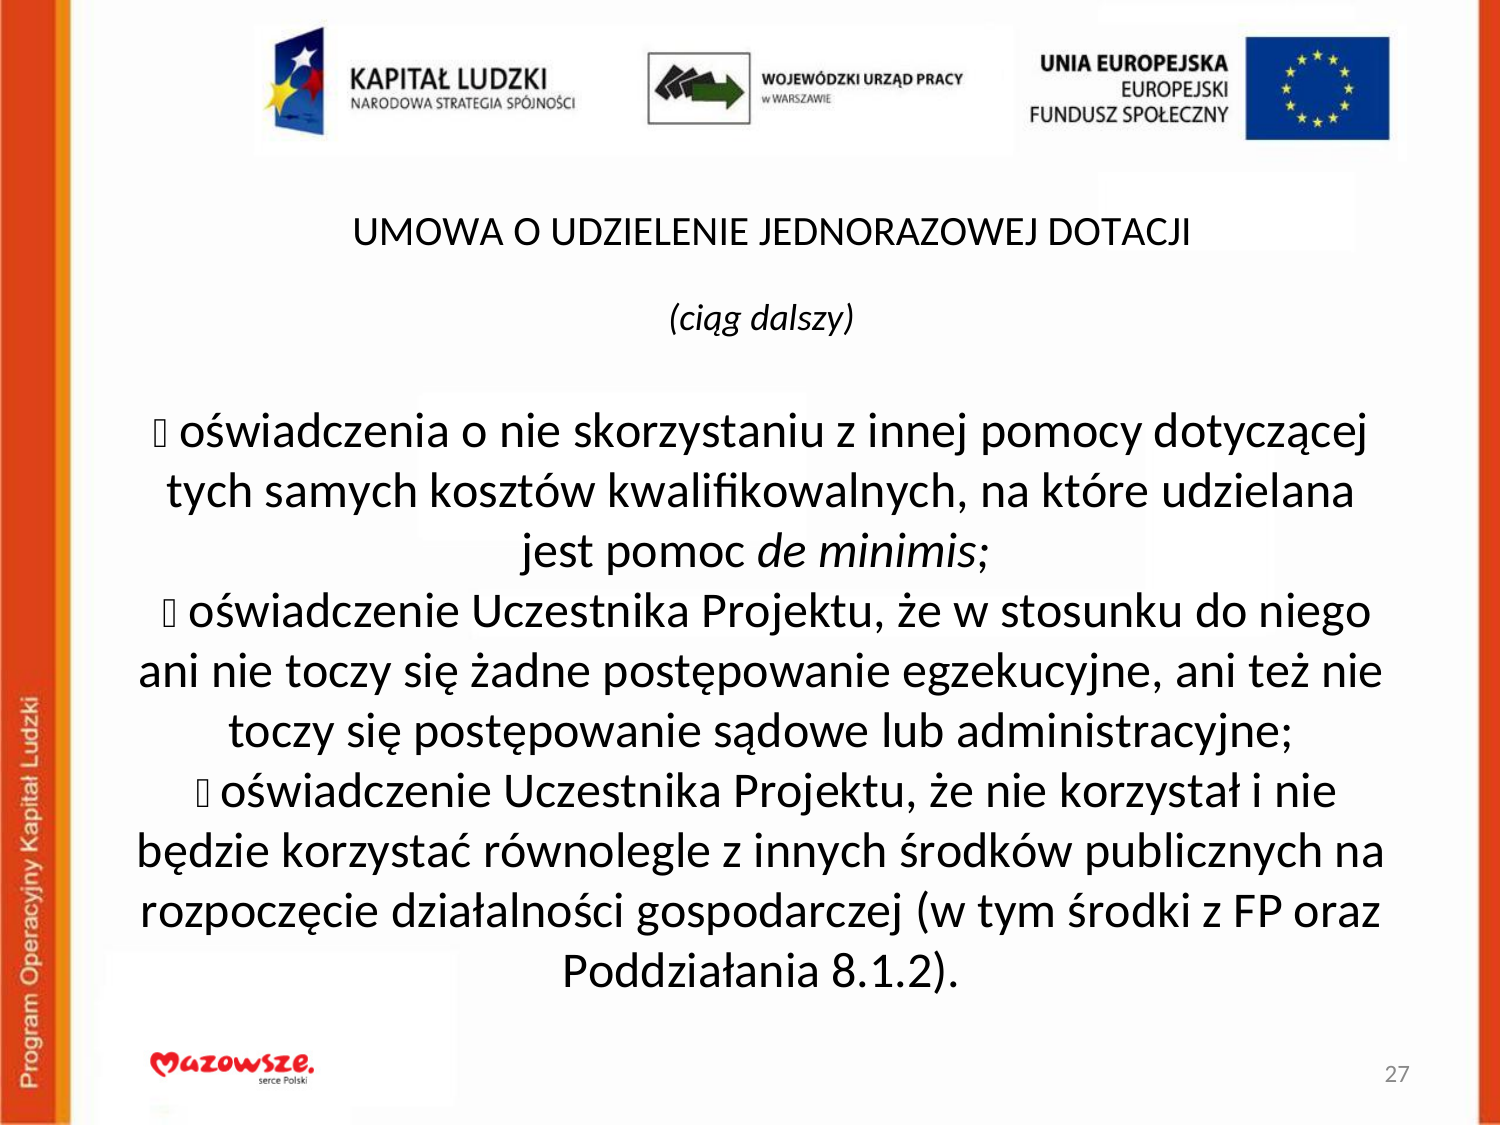

UMOWA O UDZIELENIE JEDNORAZOWEJ DOTACJI
# (ciąg dalszy) oświadczenia o nie skorzystaniu z innej pomocy dotyczącej tych samych kosztów kwalifikowalnych, na które udzielana jest pomoc de minimis; oświadczenie Uczestnika Projektu, że w stosunku do niego ani nie toczy się żadne postępowanie egzekucyjne, ani też nie toczy się postępowanie sądowe lub administracyjne; oświadczenie Uczestnika Projektu, że nie korzystał i nie będzie korzystać równolegle z innych środków publicznych na rozpoczęcie działalności gospodarczej (w tym środki z FP oraz Poddziałania 8.1.2).